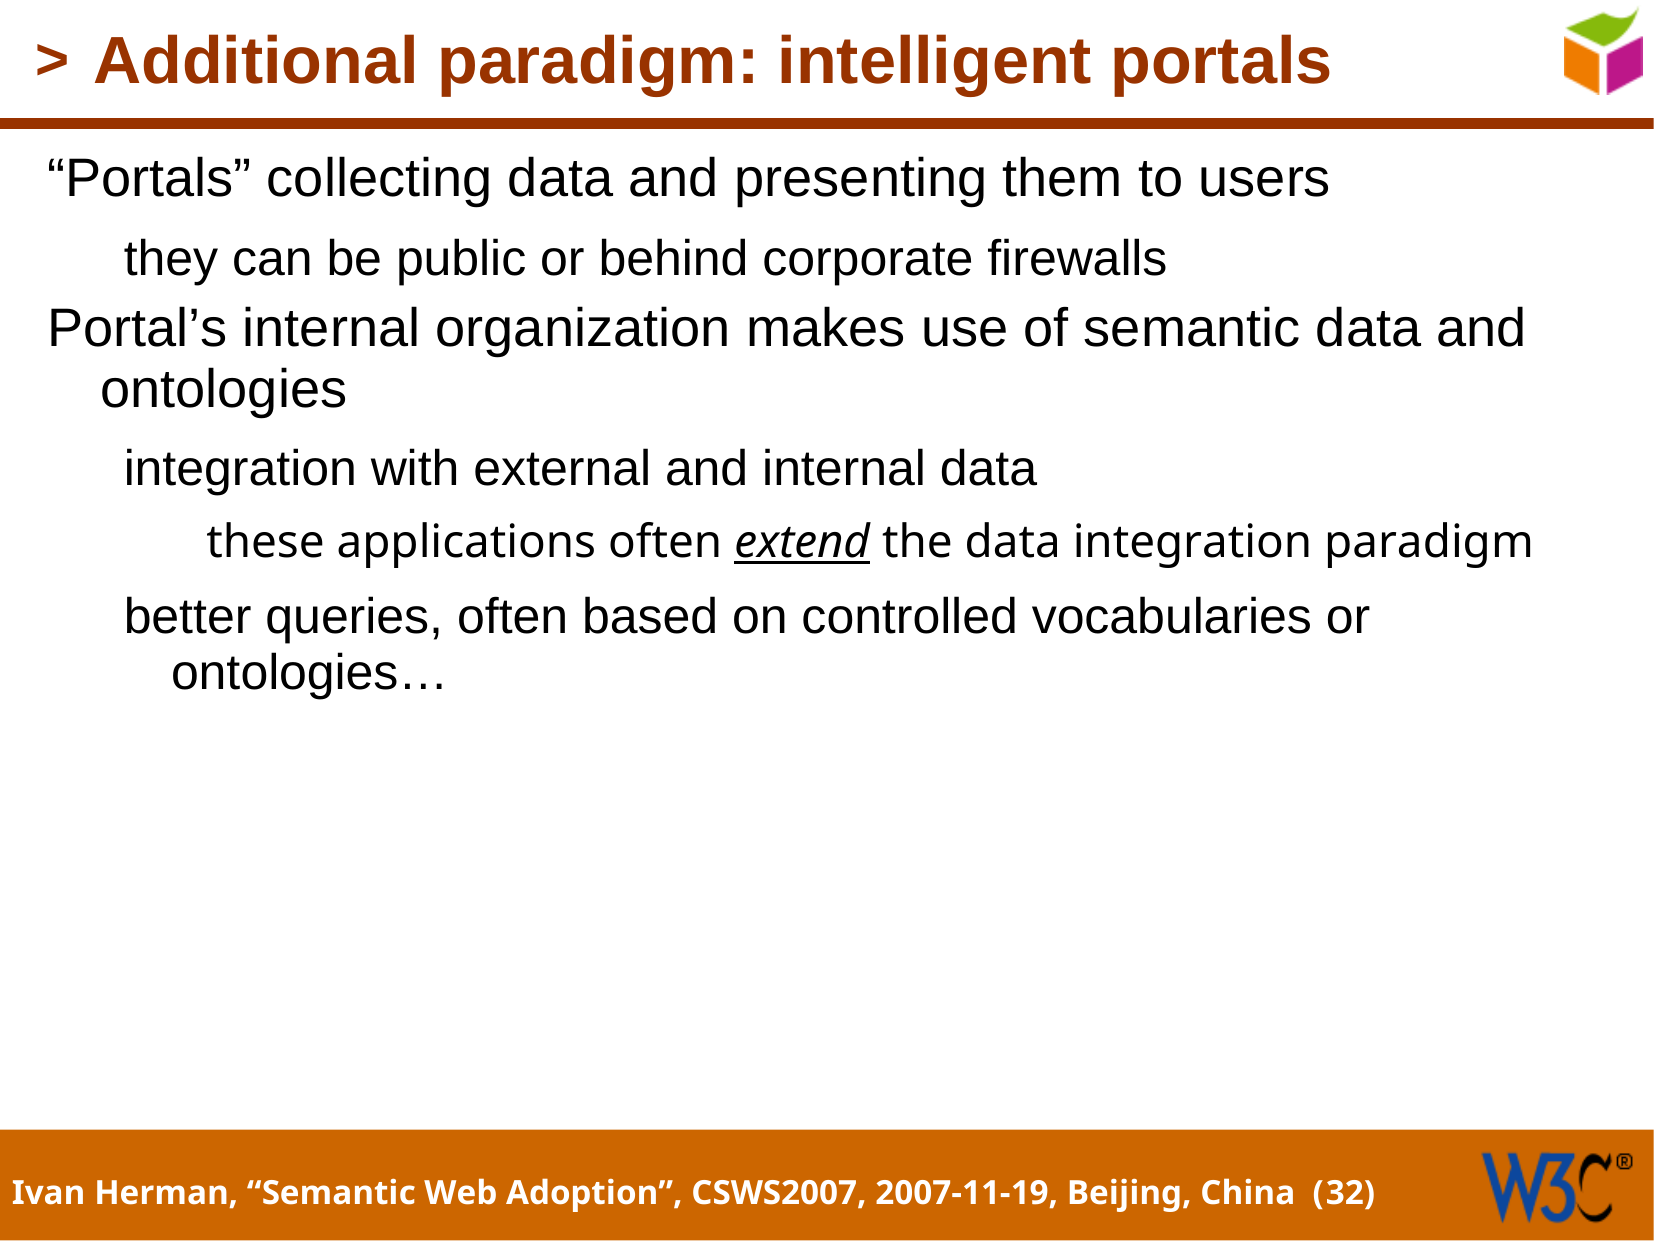

# Additional paradigm: intelligent portals
“Portals” collecting data and presenting them to users
they can be public or behind corporate firewalls
Portal’s internal organization makes use of semantic data and ontologies
integration with external and internal data
these applications often extend the data integration paradigm
better queries, often based on controlled vocabularies or ontologies…